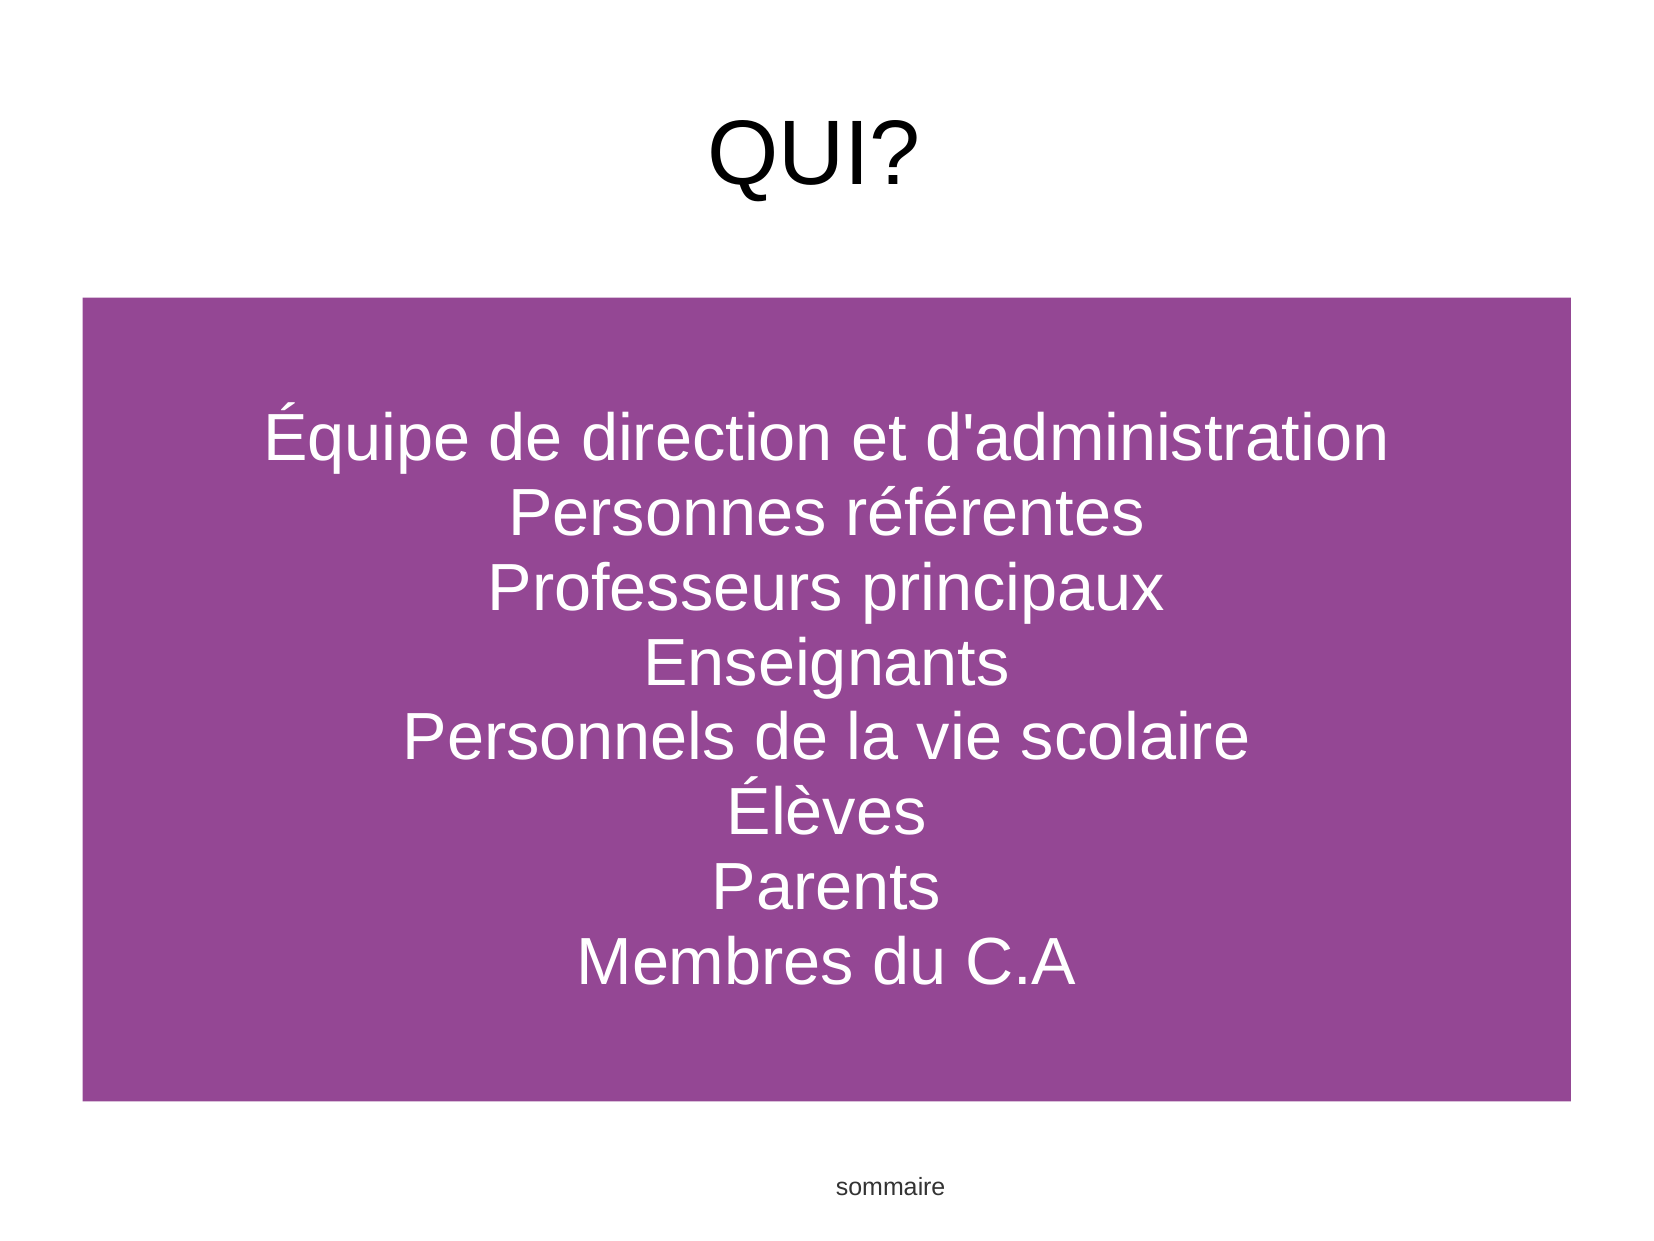

# QUI?
Équipe de direction et d'administration
Personnes référentes
Professeurs principaux
Enseignants
Personnels de la vie scolaire
Élèves
Parents
Membres du C.A
sommaire